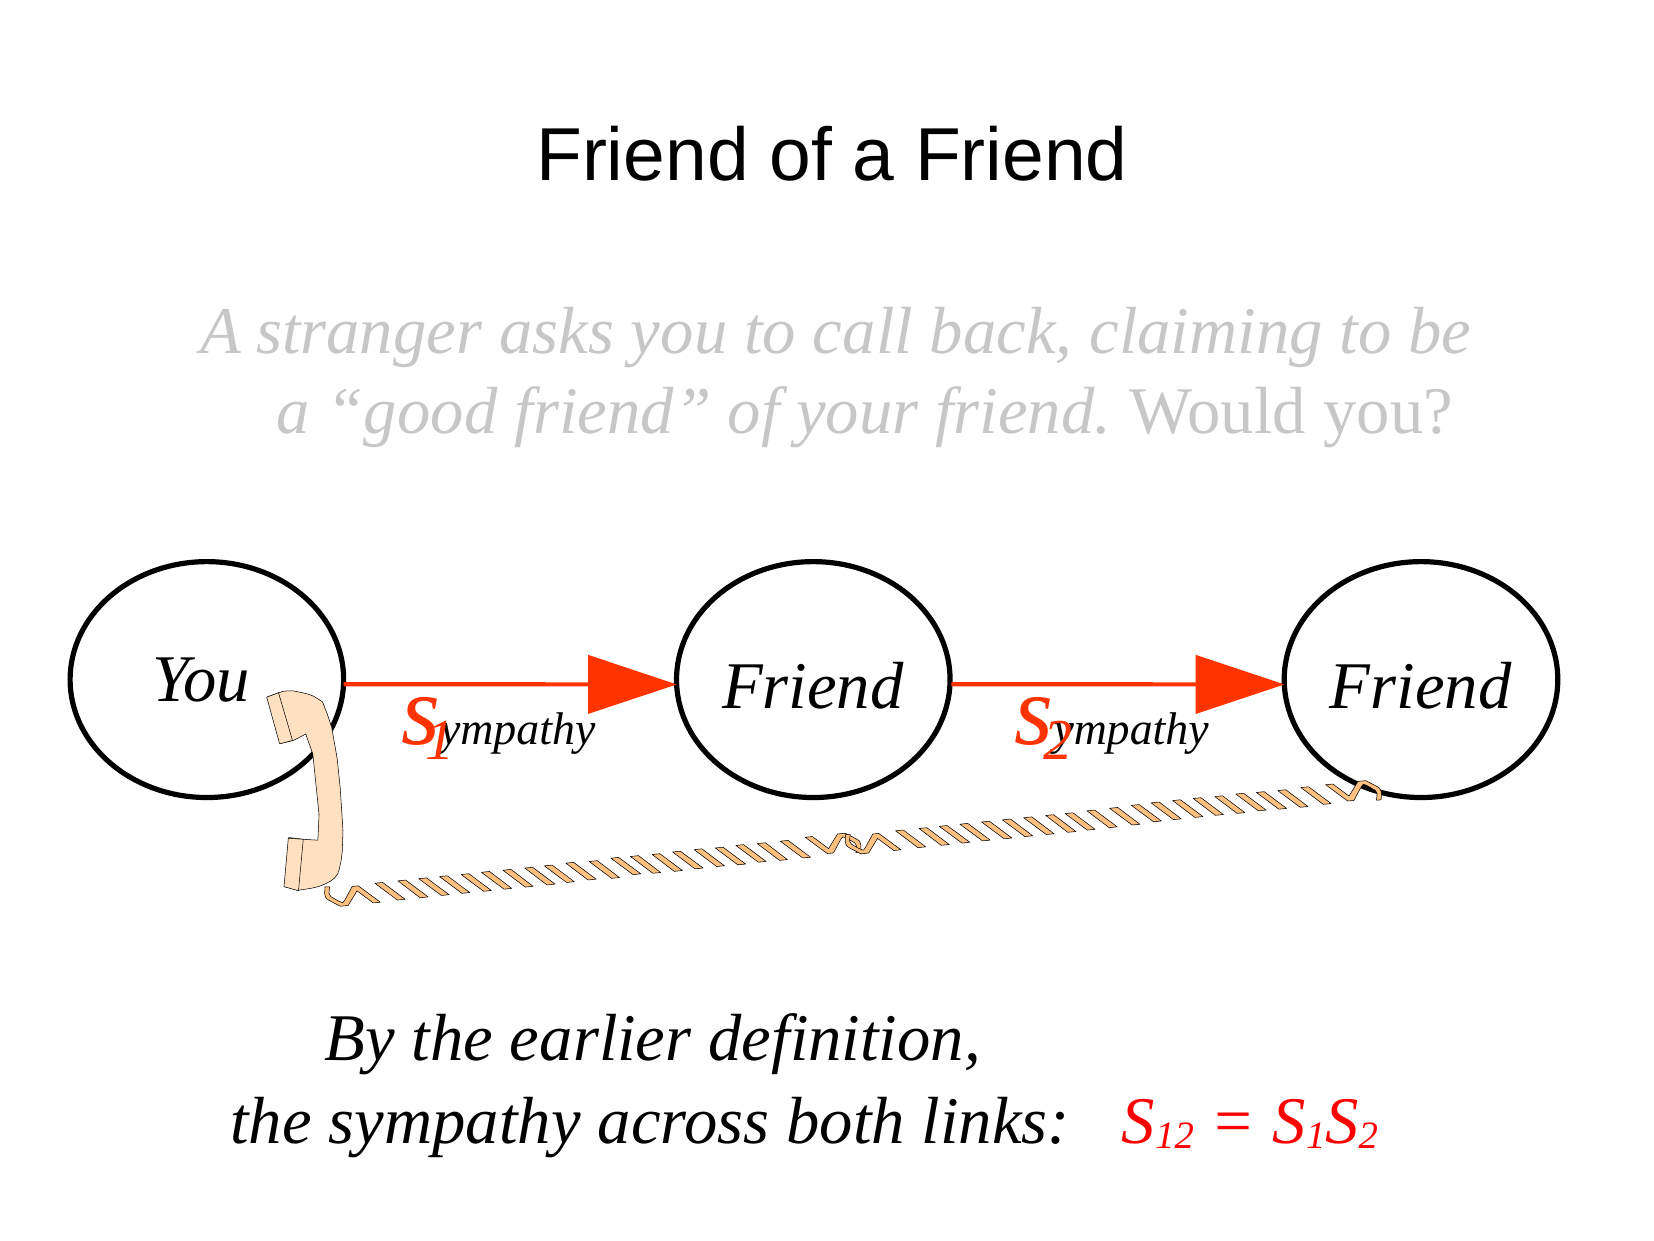

Friend of a Friend
A stranger asks you to call back, claiming to be a “good friend” of your friend. Would you?
Friend
sympathy
Friend
You
sympathy
2
1
By the earlier definition,
the sympathy across both links: S12 = S1S2